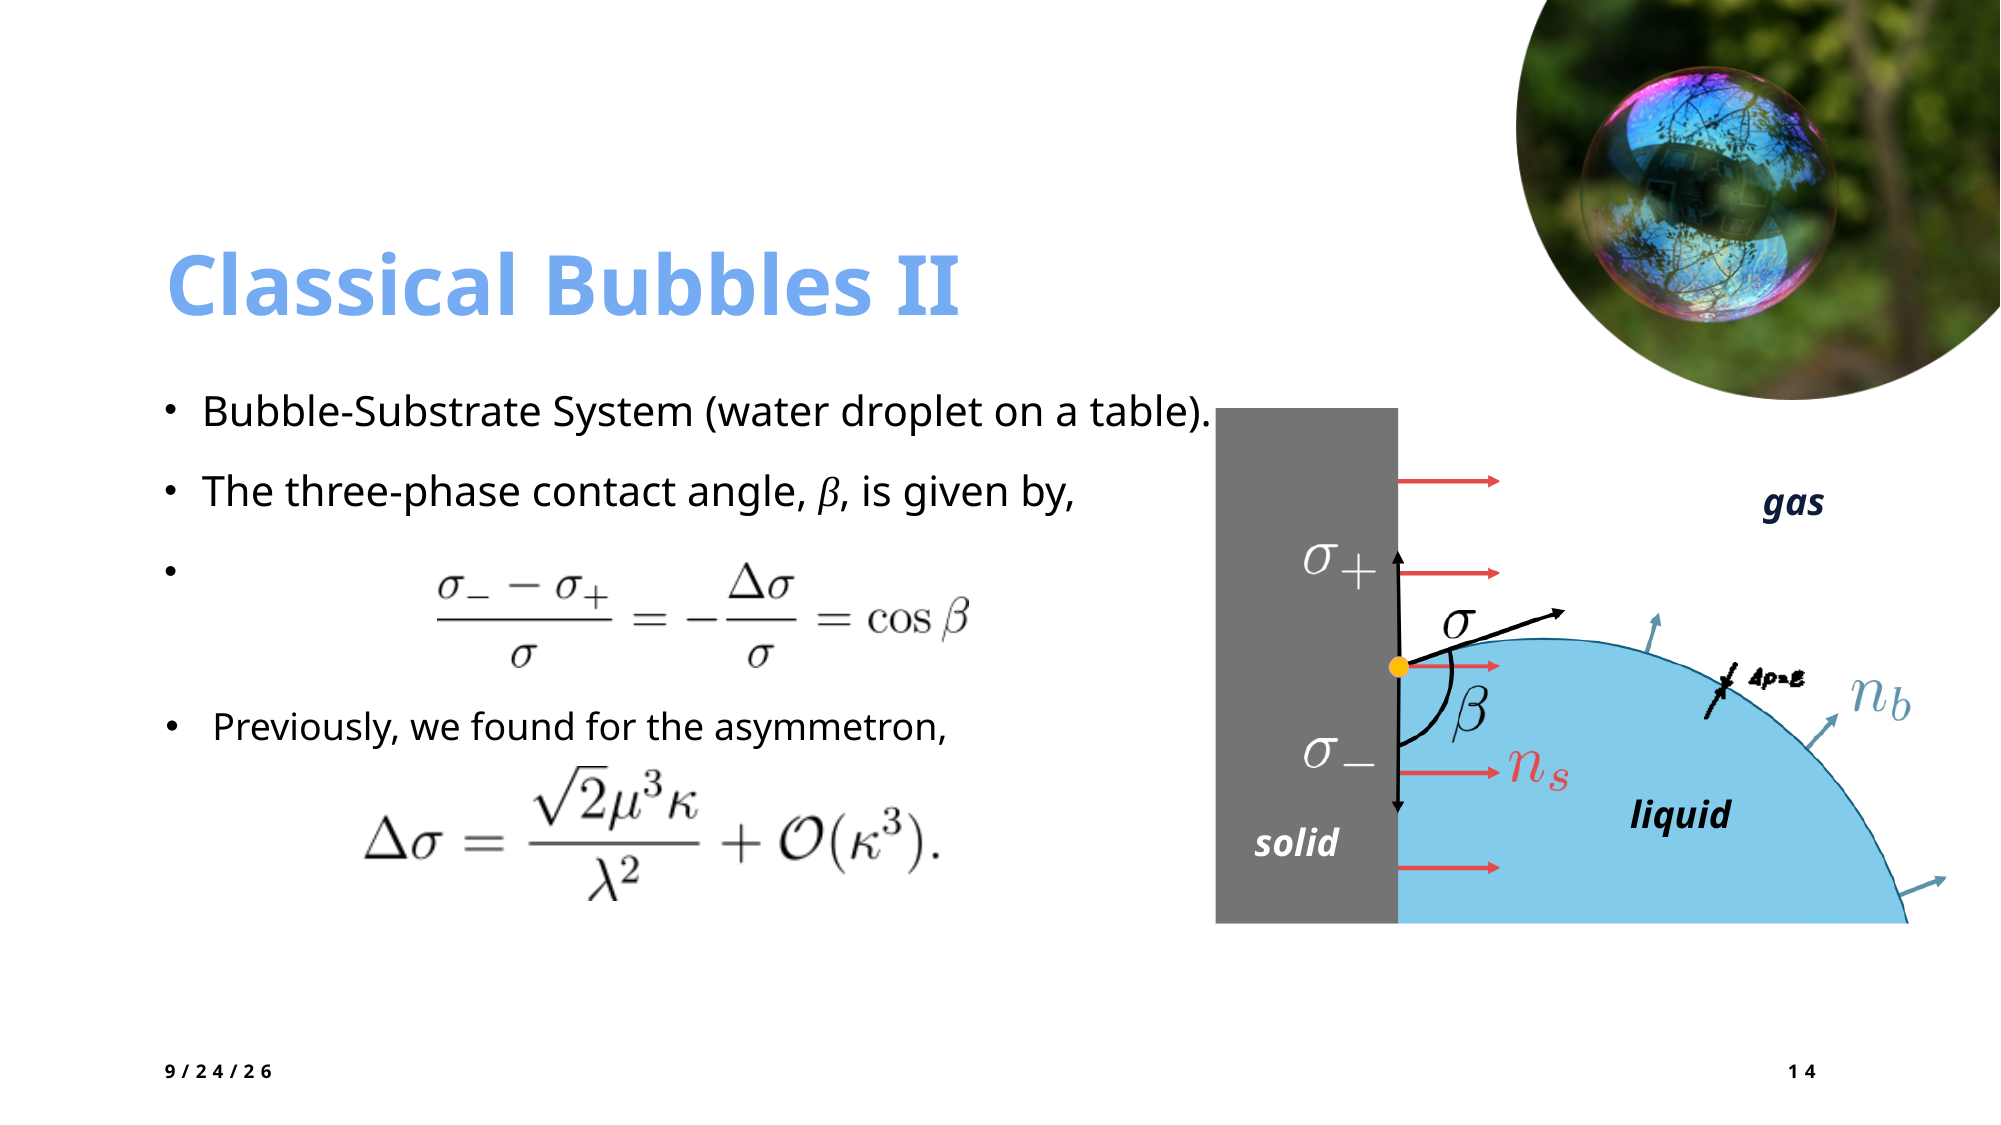

# Classical Bubbles II
Bubble-Substrate System (water droplet on a table).
The three-phase contact angle, β, is given by,
gas
liquid
solid
Previously, we found for the asymmetron,